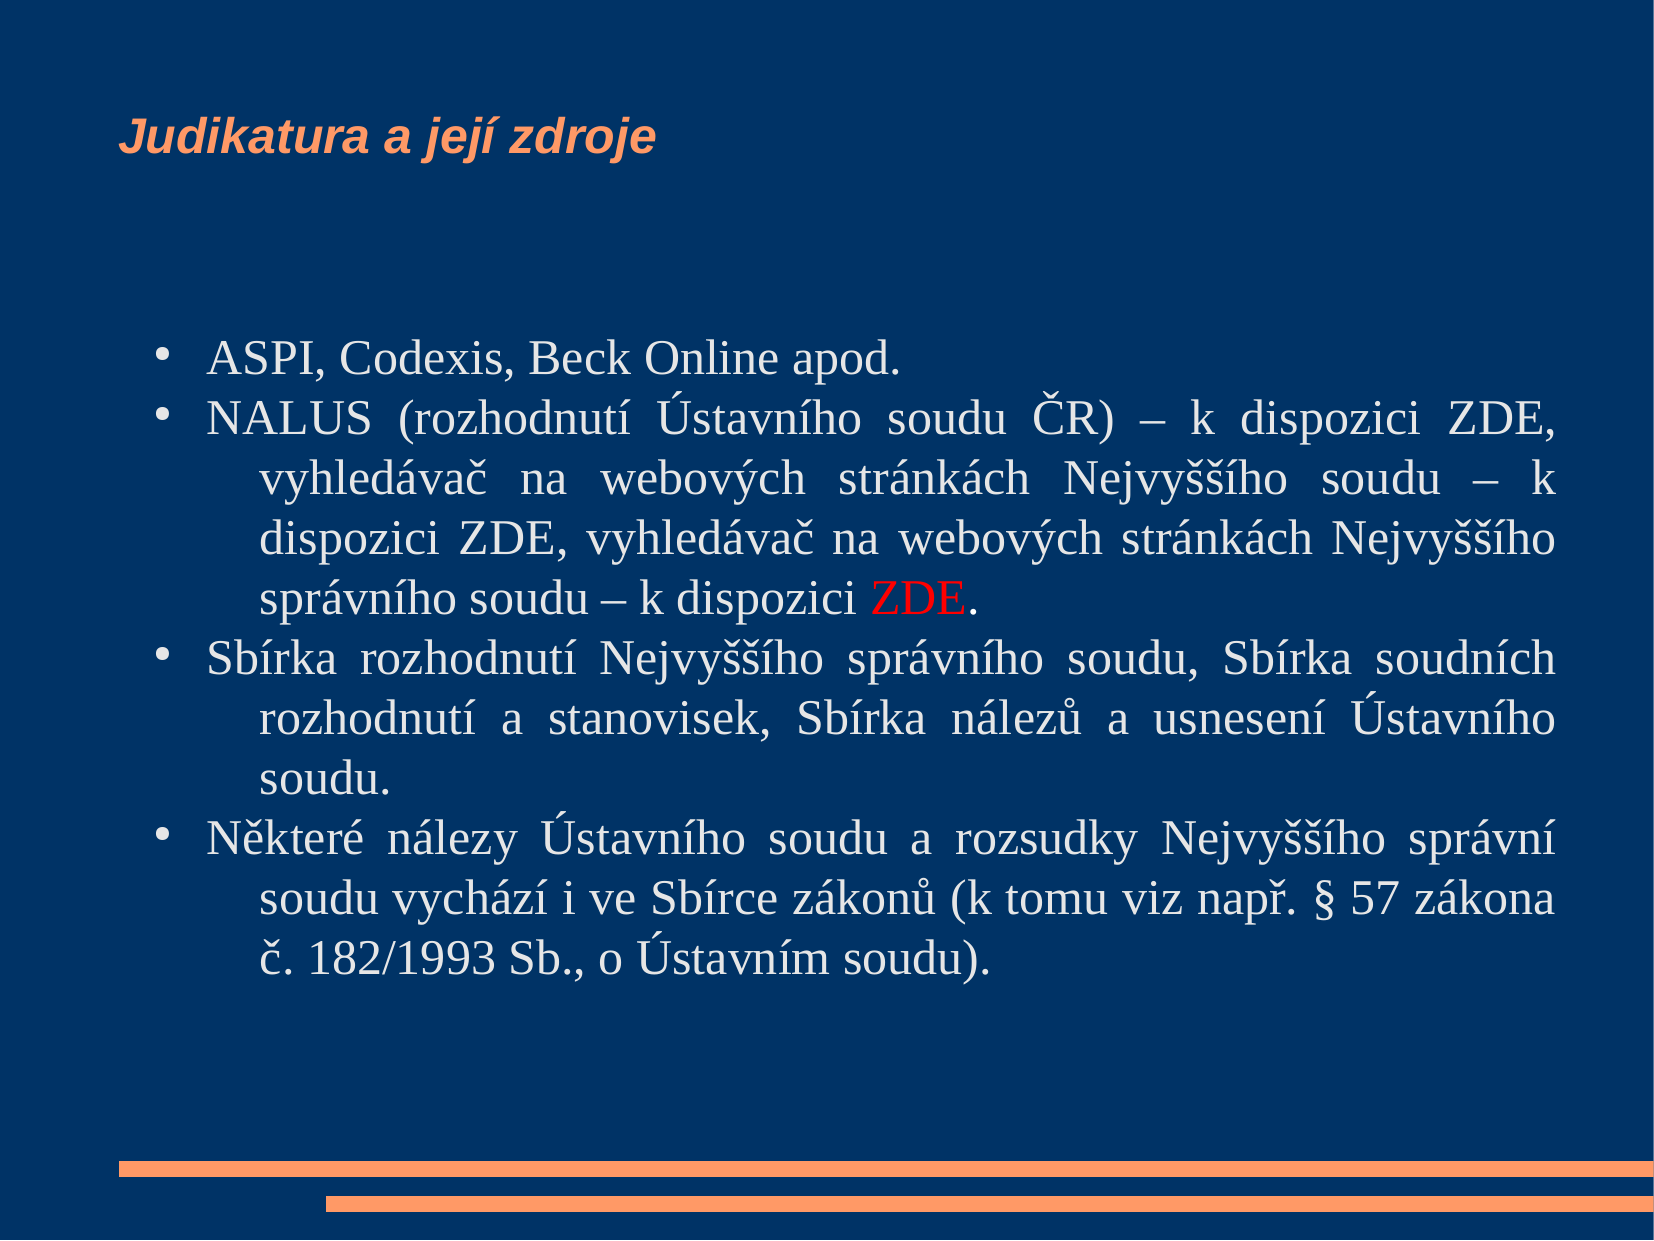

# Judikatura a její zdroje
ASPI, Codexis, Beck Online apod.
NALUS (rozhodnutí Ústavního soudu ČR) – k dispozici ZDE, vyhledávač na webových stránkách Nejvyššího soudu – k dispozici ZDE, vyhledávač na webových stránkách Nejvyššího správního soudu – k dispozici ZDE.
Sbírka rozhodnutí Nejvyššího správního soudu, Sbírka soudních rozhodnutí a stanovisek, Sbírka nálezů a usnesení Ústavního soudu.
Některé nálezy Ústavního soudu a rozsudky Nejvyššího správní soudu vychází i ve Sbírce zákonů (k tomu viz např. § 57 zákona č. 182/1993 Sb., o Ústavním soudu).